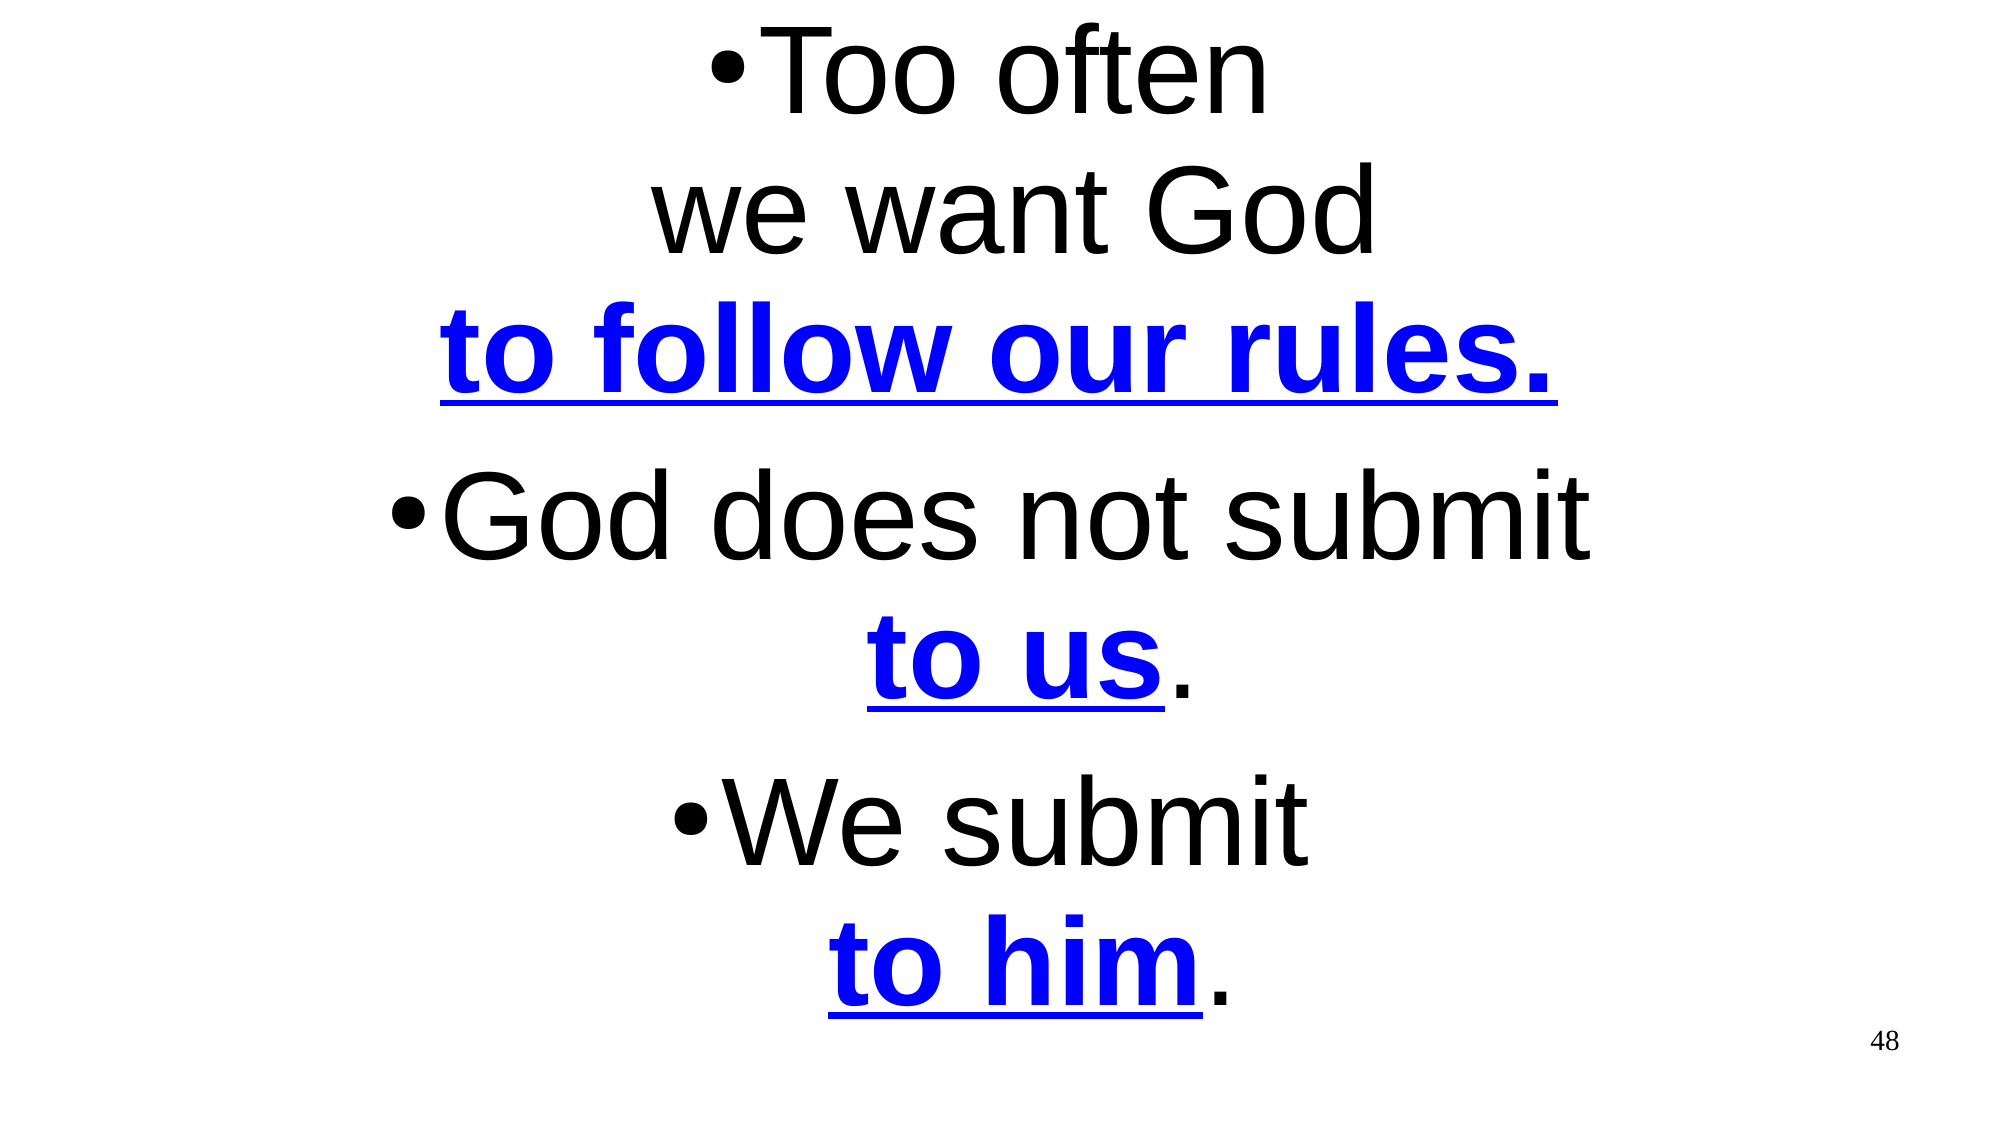

# Too often we want God to follow our rules.
God does not submit
to us.
We submit
to him.
48